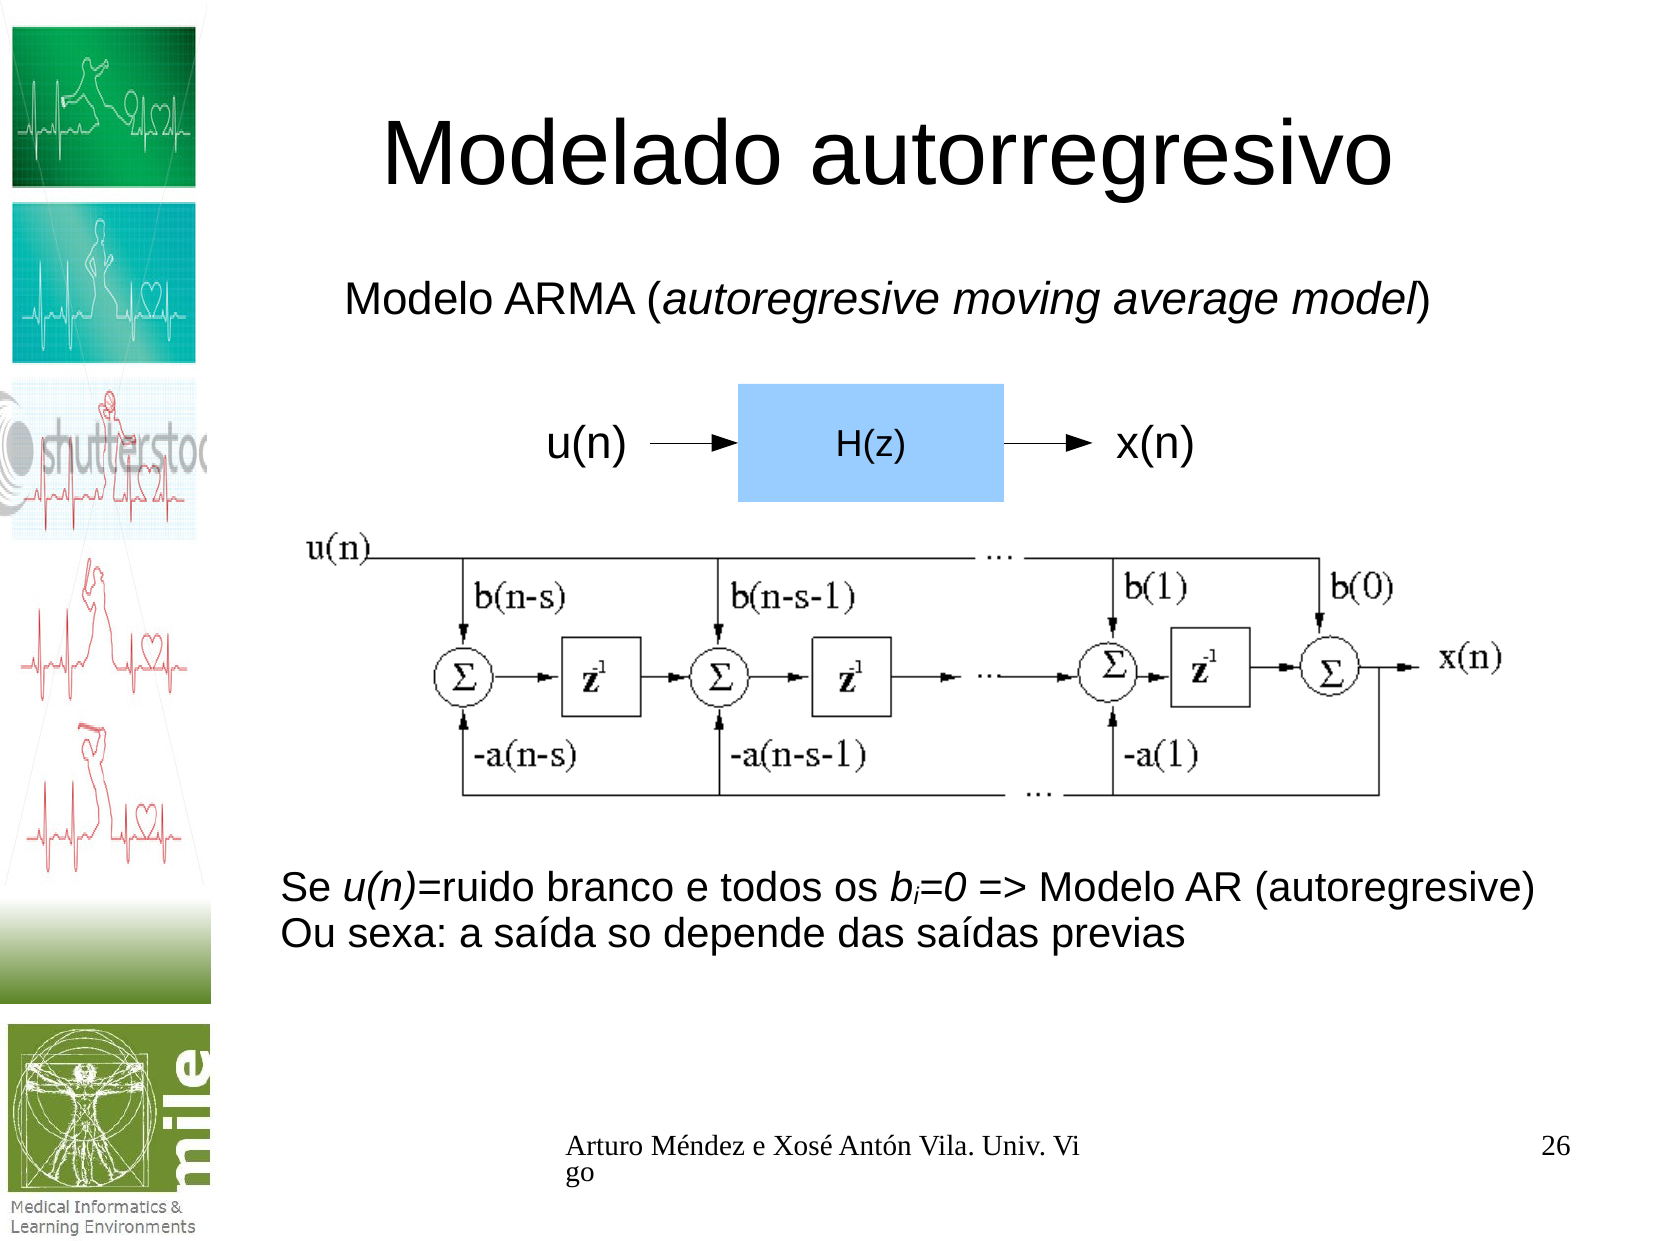

# Modelado autorregresivo
Modelo ARMA (autoregresive moving average model)
H(z)
u(n)
x(n)
Se u(n)=ruido branco e todos os bi=0 => Modelo AR (autoregresive)
Ou sexa: a saída so depende das saídas previas
Arturo Méndez e Xosé Antón Vila. Univ. Vigo
26